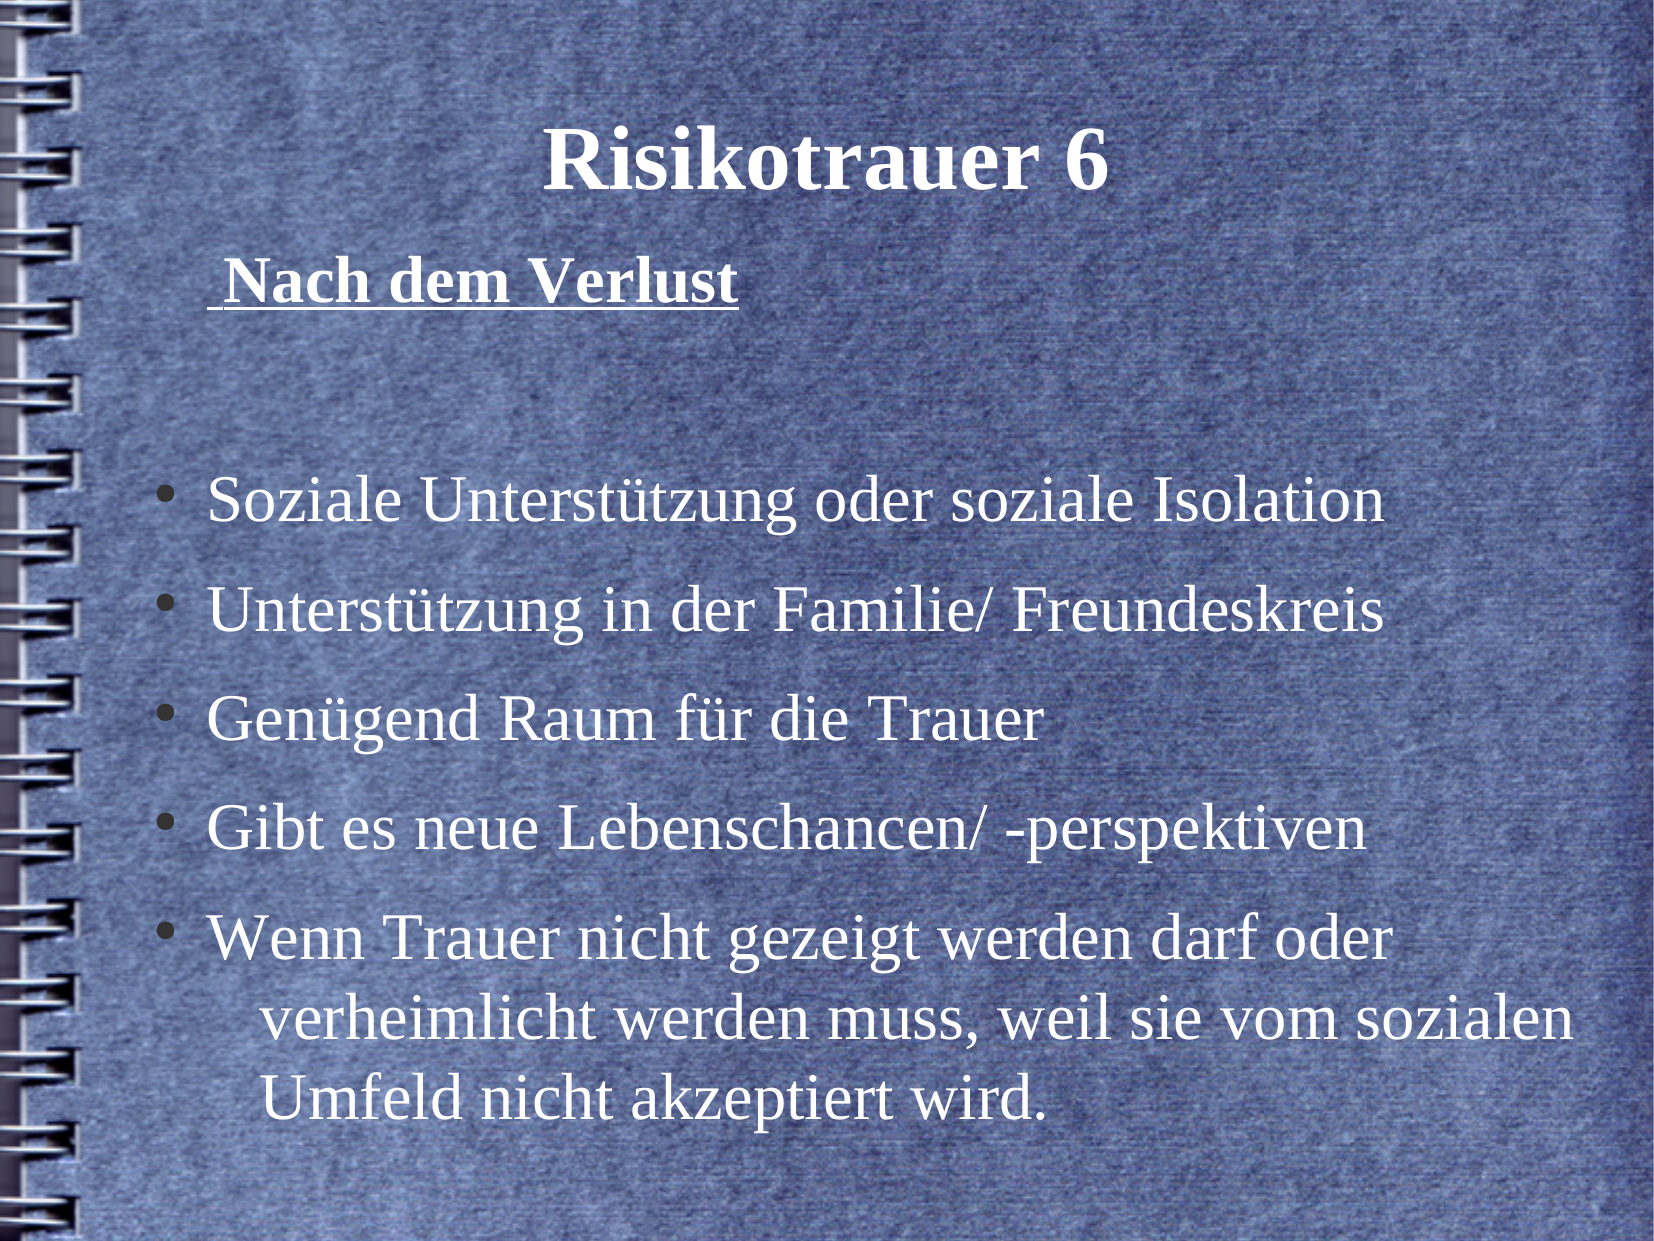

# Risikotrauer 6
 Nach dem Verlust
Soziale Unterstützung oder soziale Isolation
Unterstützung in der Familie/ Freundeskreis
Genügend Raum für die Trauer
Gibt es neue Lebenschancen/ -perspektiven
Wenn Trauer nicht gezeigt werden darf oder verheimlicht werden muss, weil sie vom sozialen Umfeld nicht akzeptiert wird.